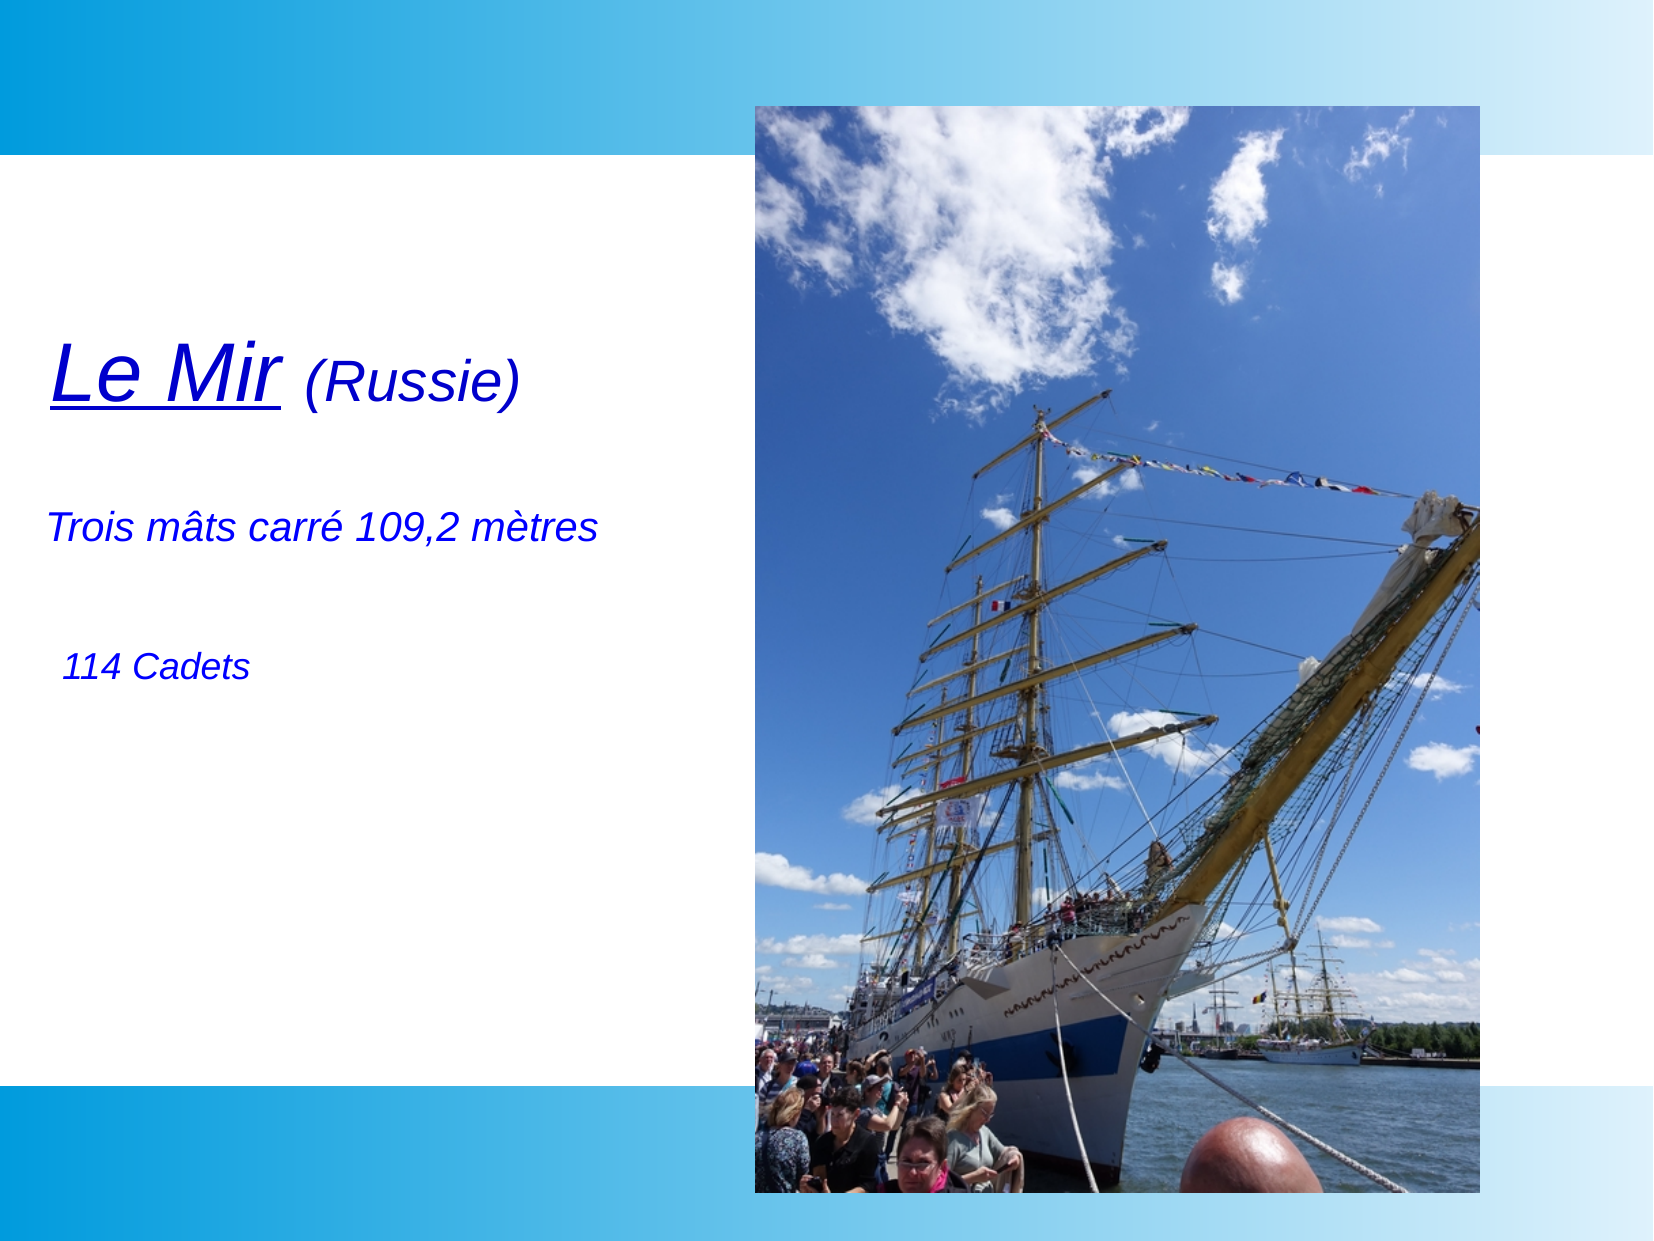

Le Mir (Russie)
Trois mâts carré 109,2 mètres
114 Cadets
#